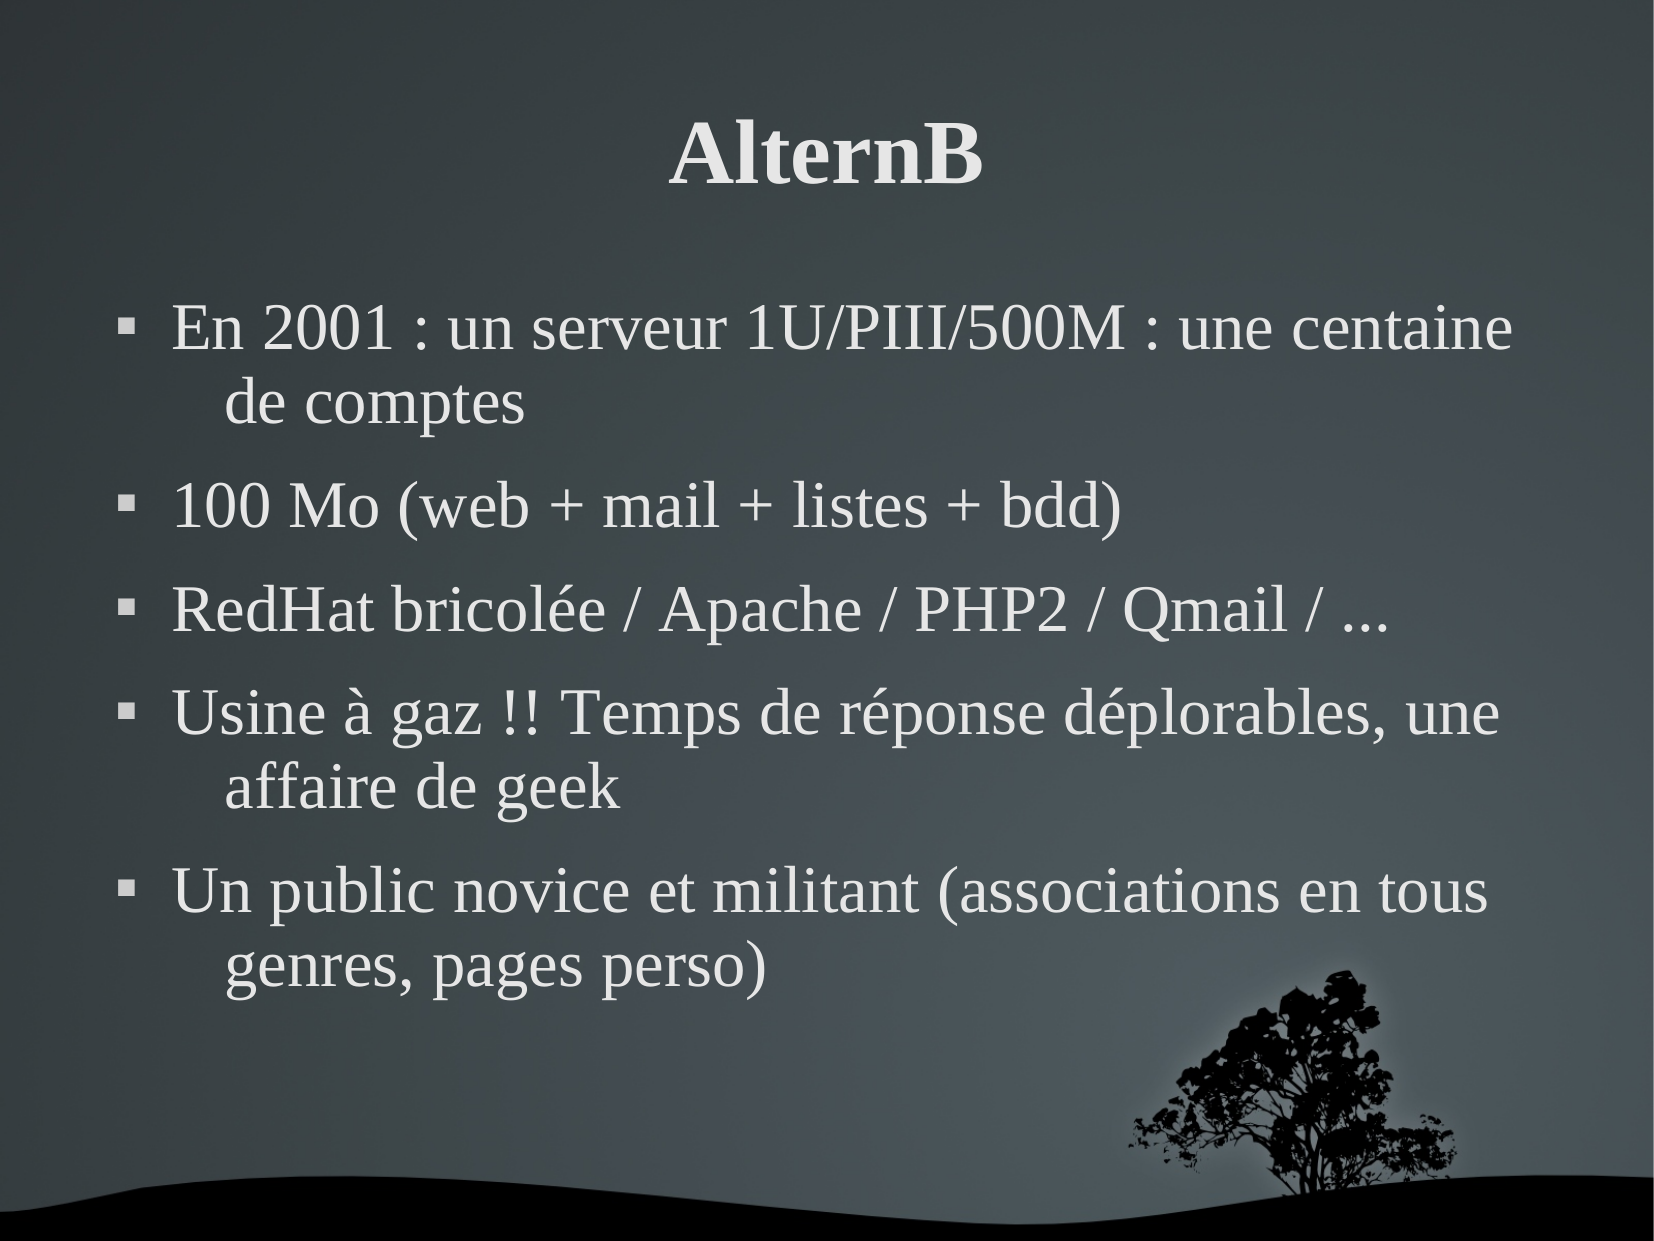

# AlternB
En 2001 : un serveur 1U/PIII/500M : une centaine de comptes
100 Mo (web + mail + listes + bdd)
RedHat bricolée / Apache / PHP2 / Qmail / ...
Usine à gaz !! Temps de réponse déplorables, une affaire de geek
Un public novice et militant (associations en tous genres, pages perso)